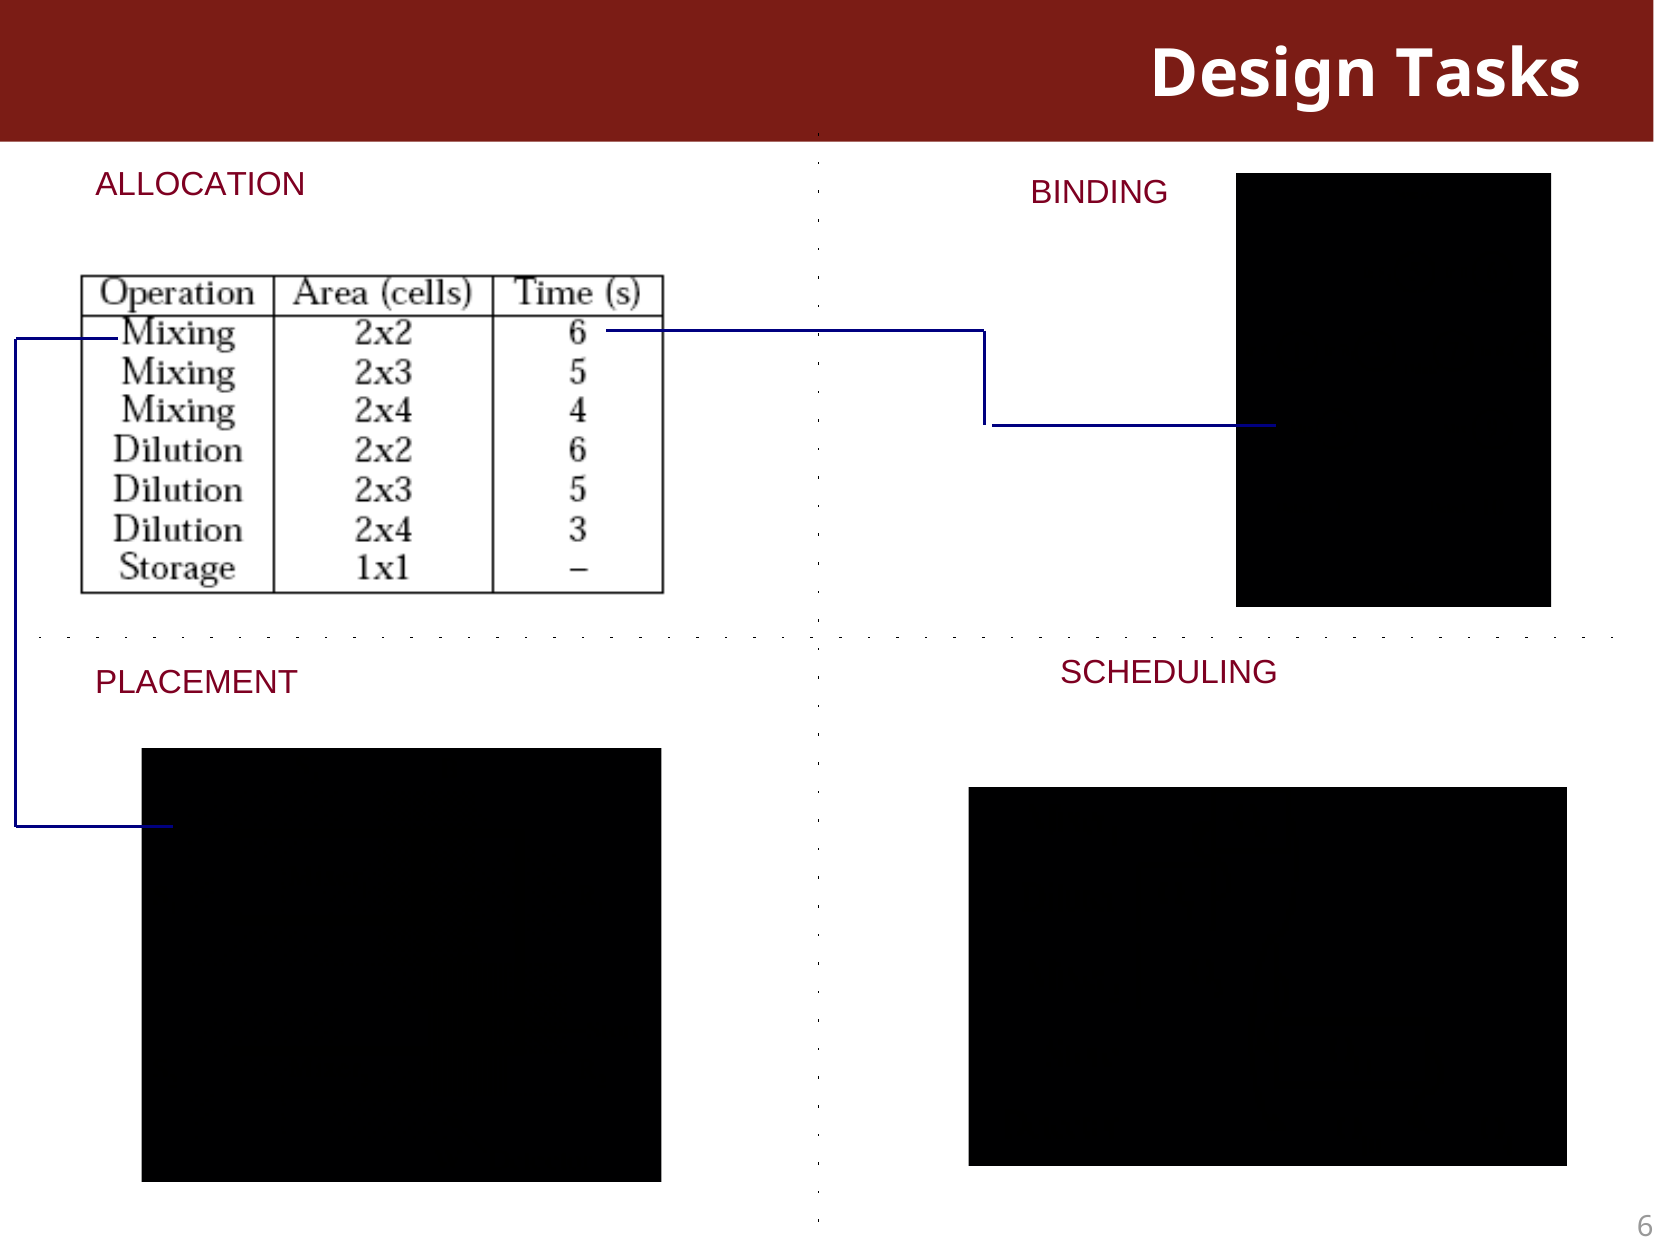

# Design Tasks
ALLOCATION
BINDING
SCHEDULING
PLACEMENT
6